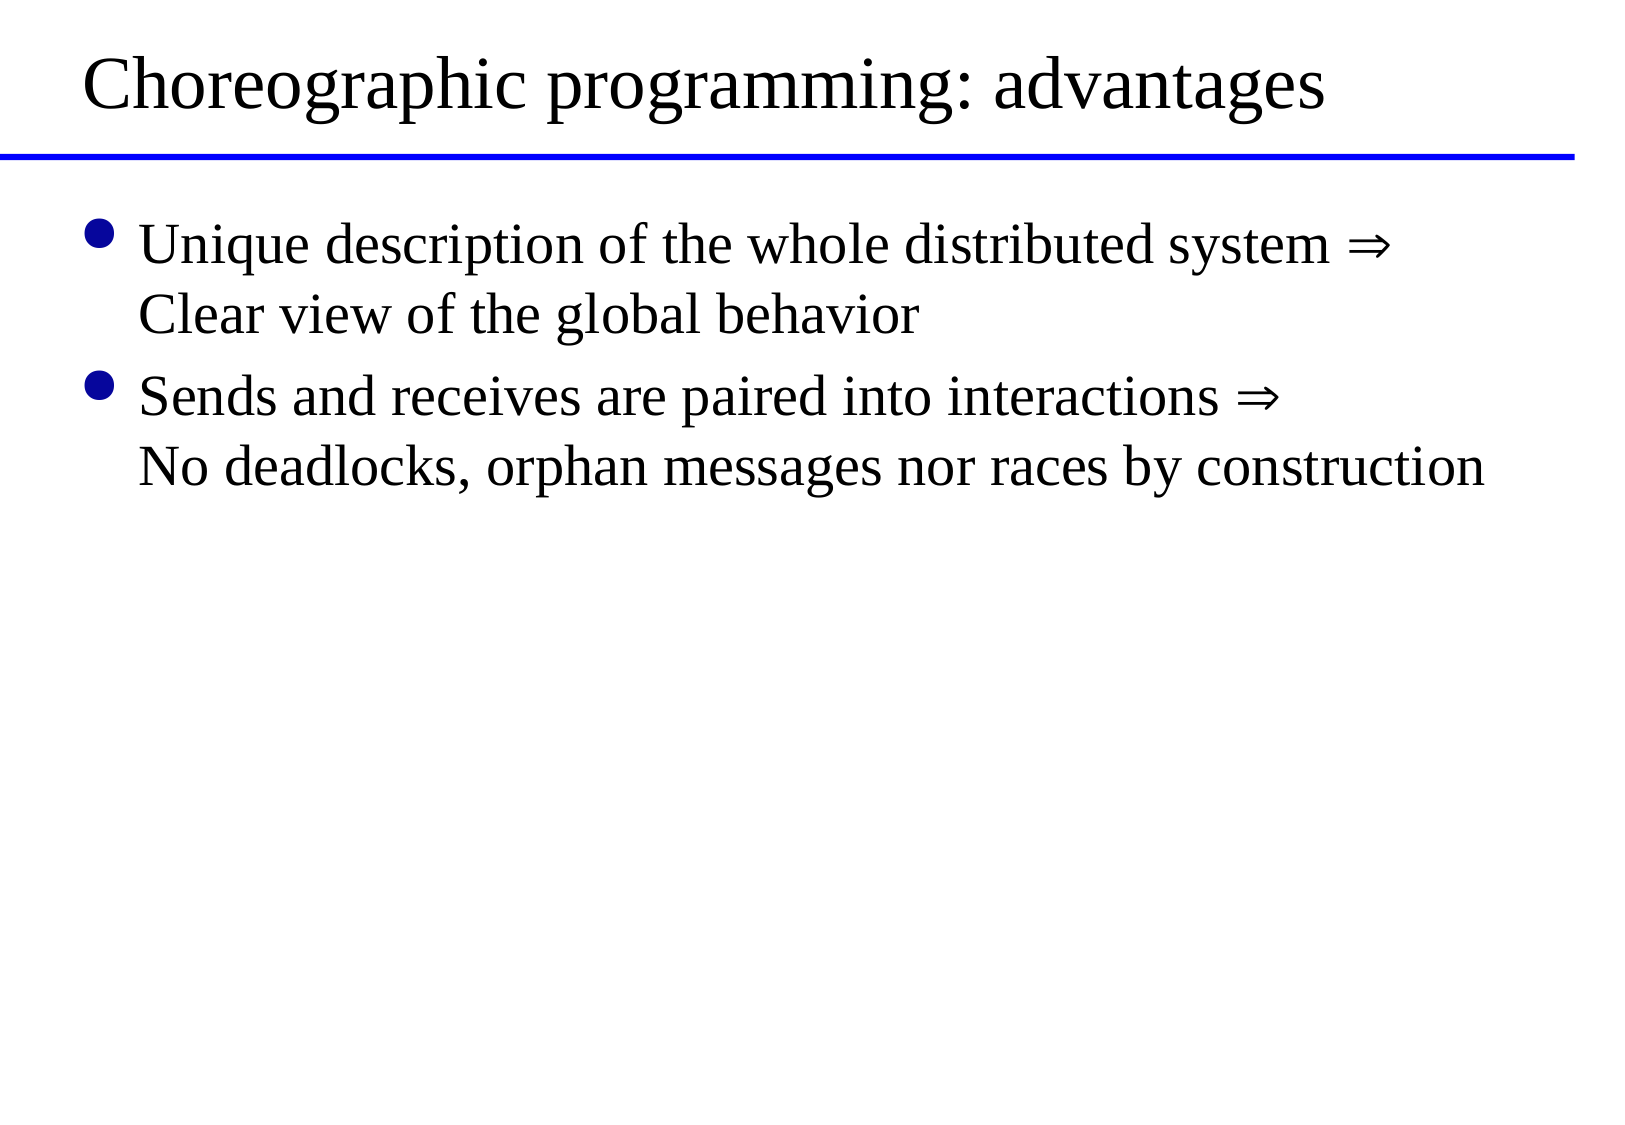

# Choreographic programming: advantages
Unique description of the whole distributed system Þ
Clear view of the global behavior
Sends and receives are paired into interactions Þ
No deadlocks, orphan messages nor races by construction